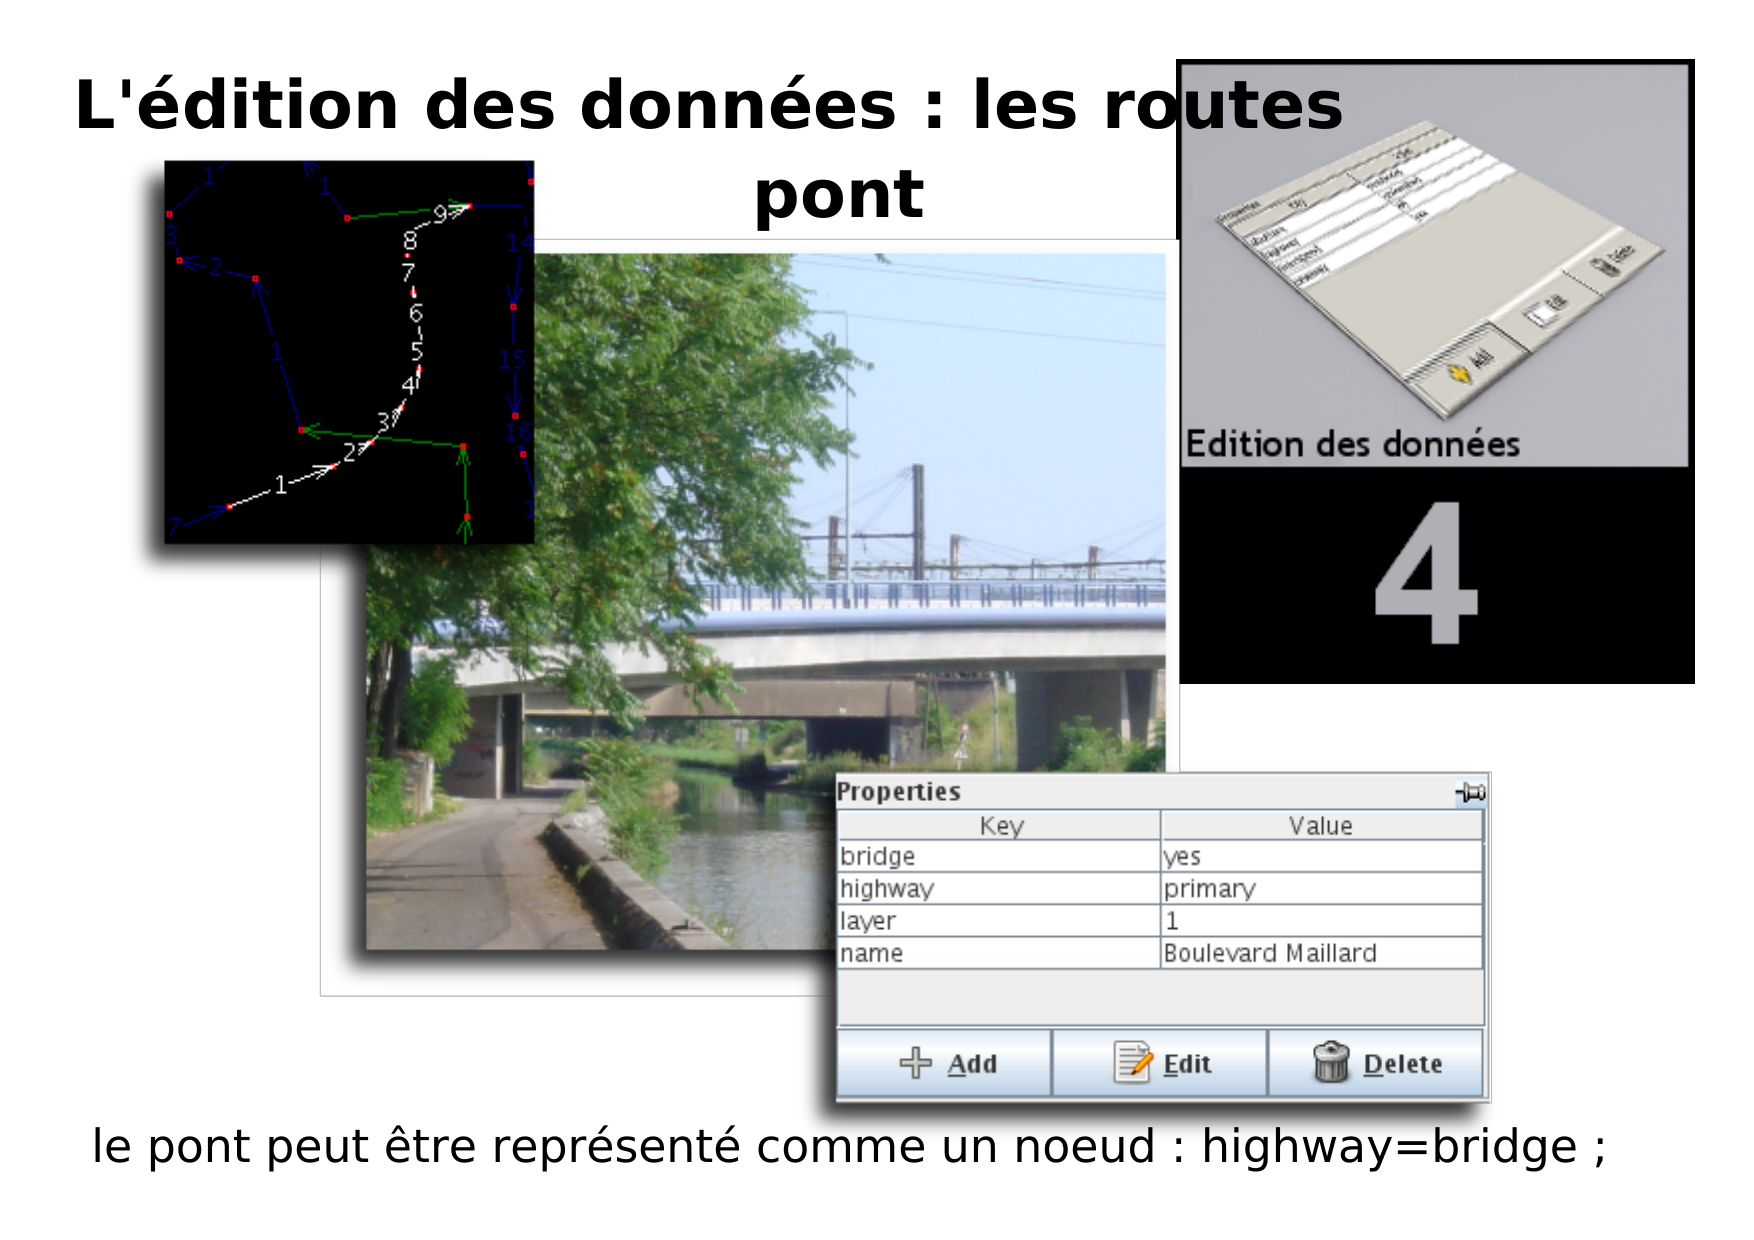

L'édition des données : les routes
pont
le pont peut être représenté comme un noeud : highway=bridge ;